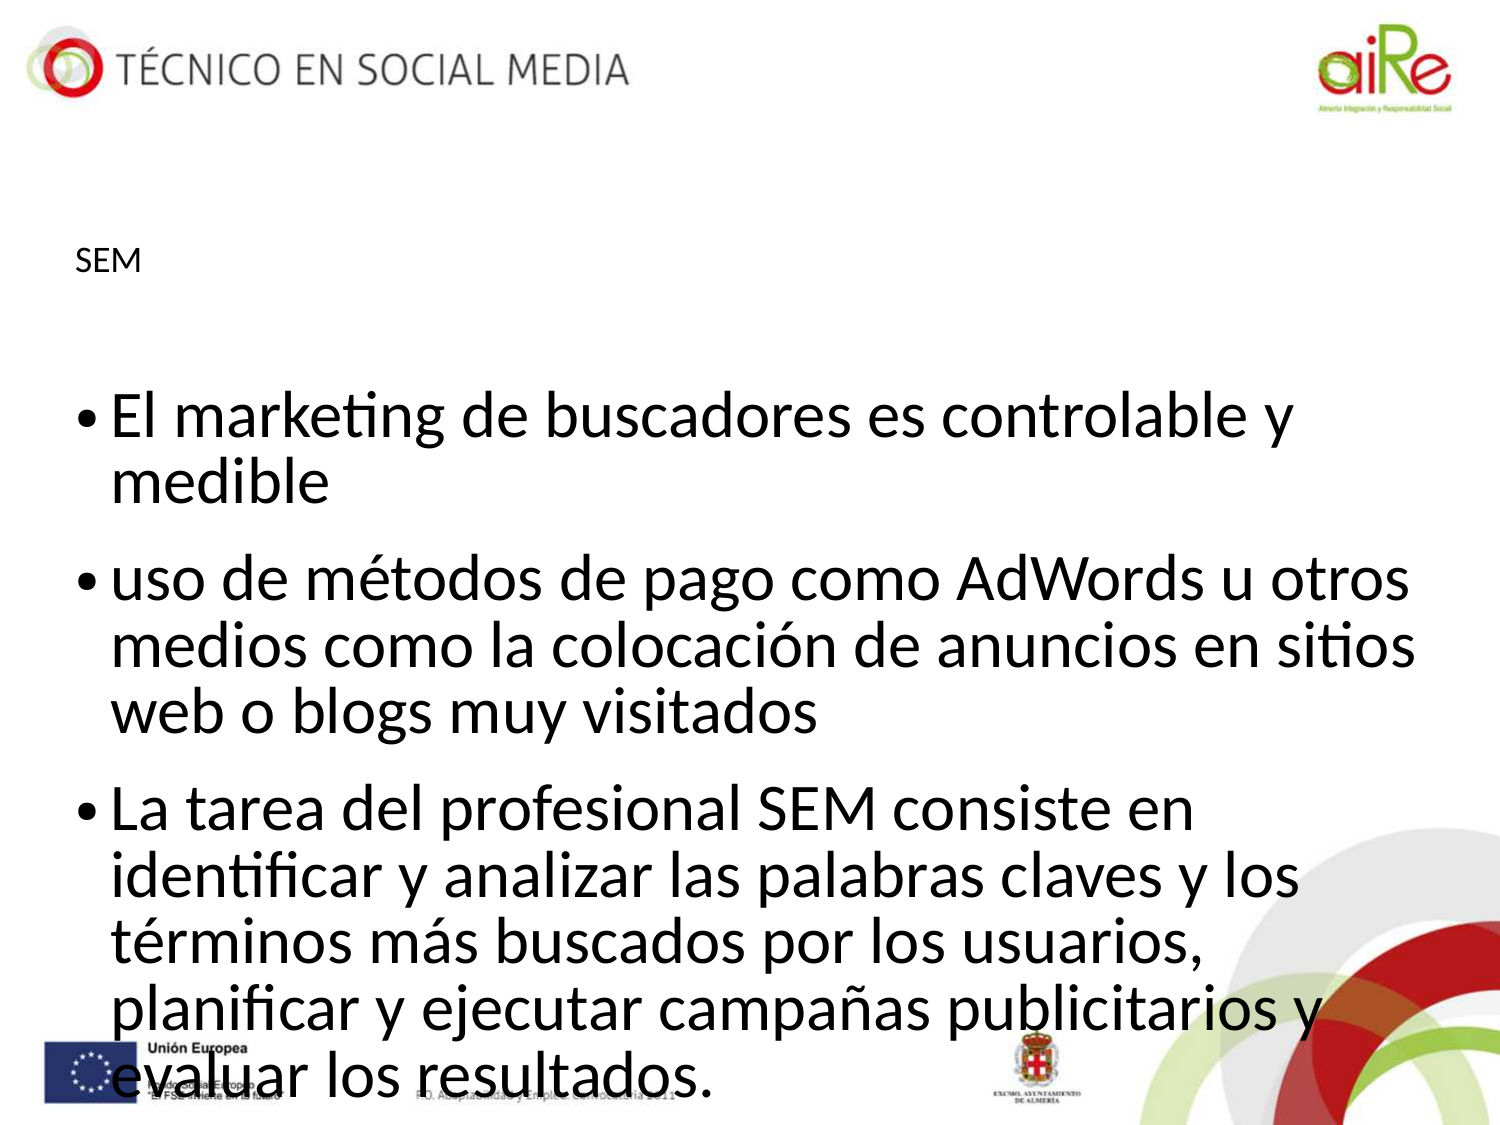

# SEM
El marketing de buscadores es controlable y medible
uso de métodos de pago como AdWords u otros medios como la colocación de anuncios en sitios web o blogs muy visitados
La tarea del profesional SEM consiste en identificar y analizar las palabras claves y los términos más buscados por los usuarios, planificar y ejecutar campañas publicitarios y evaluar los resultados.